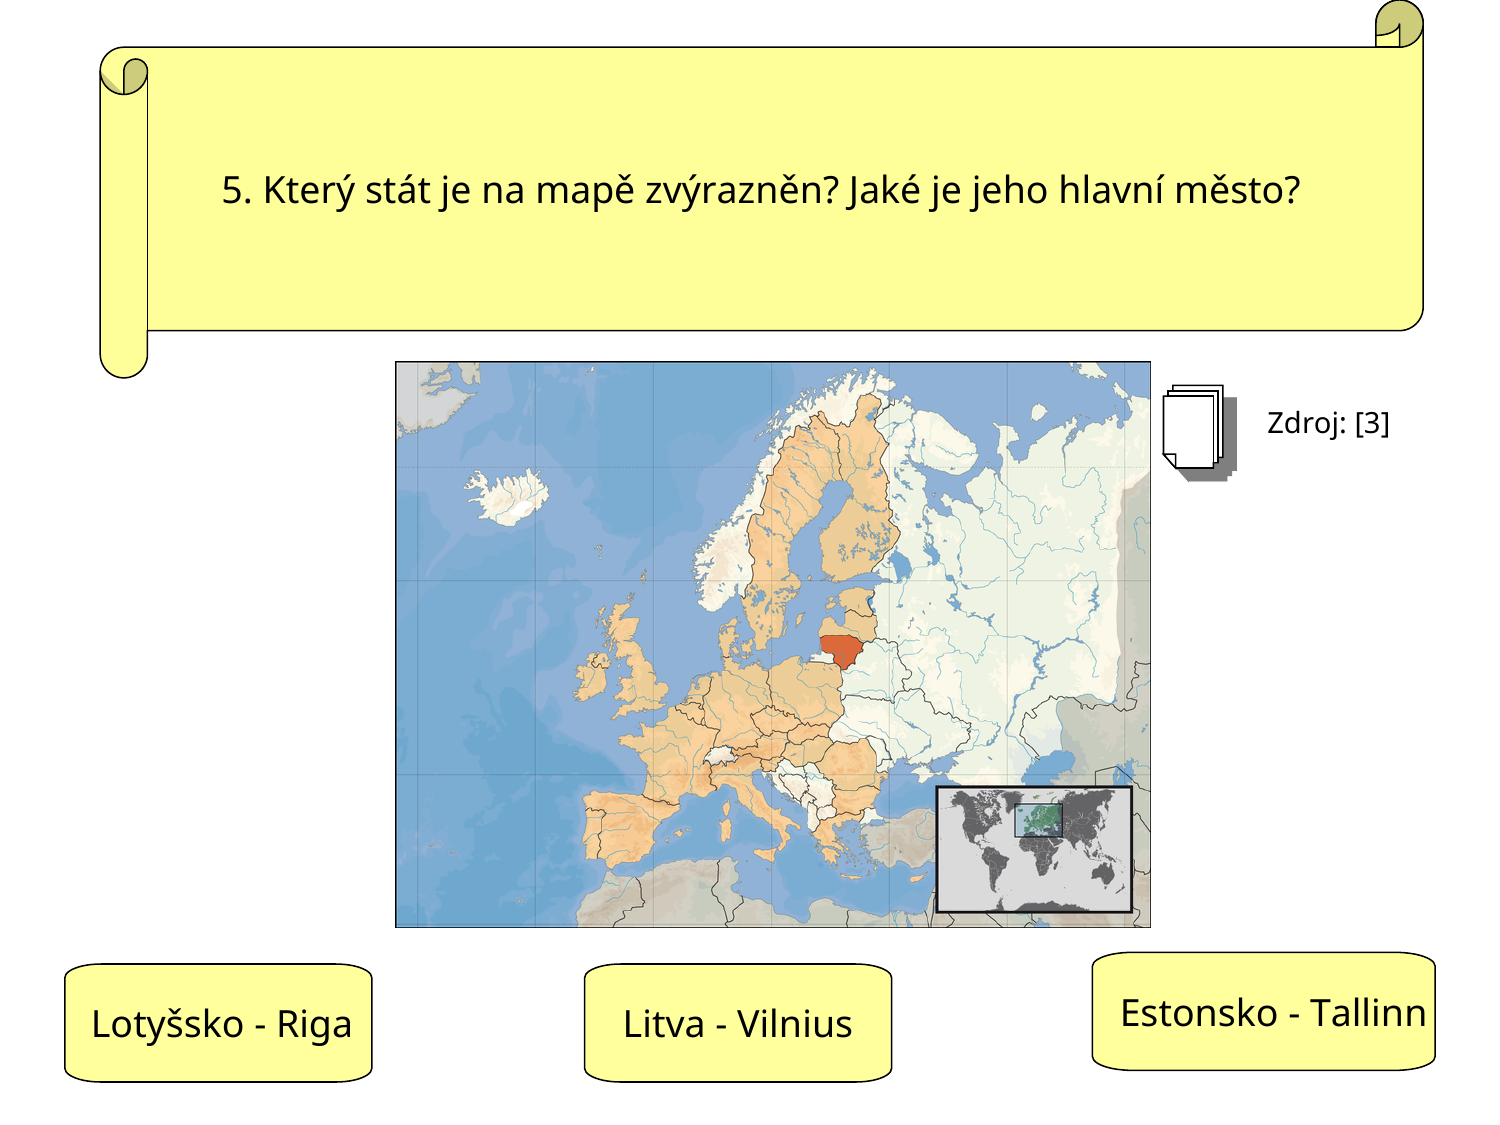

5. Který stát je na mapě zvýrazněn? Jaké je jeho hlavní město?
Zdroj: [3]
Estonsko - Tallinn
Lotyšsko - Riga
Litva - Vilnius